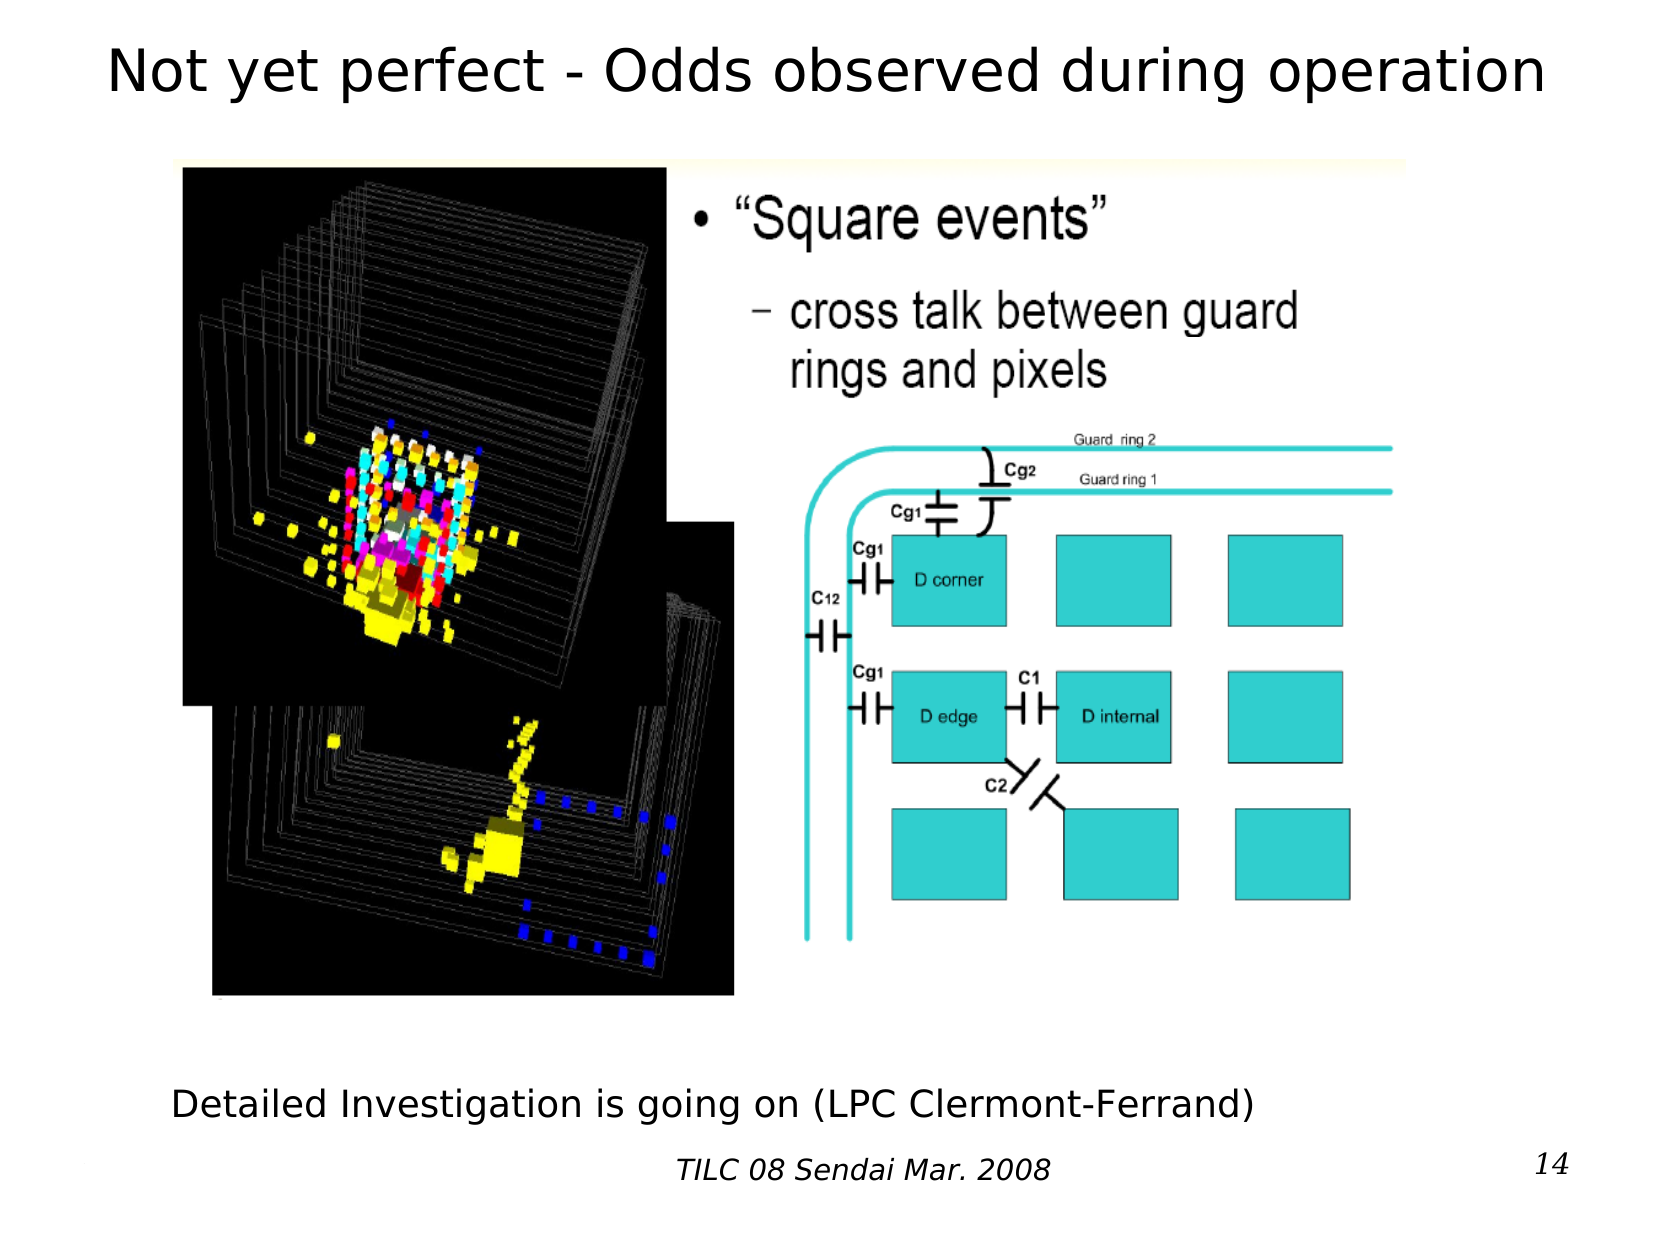

# Not yet perfect - Odds observed during operation
Detailed Investigation is going on (LPC Clermont-Ferrand)
June 1st, 2007
14
LCWS 2007 ----- Hamburg ----- A.-M. Magnan (IC London)